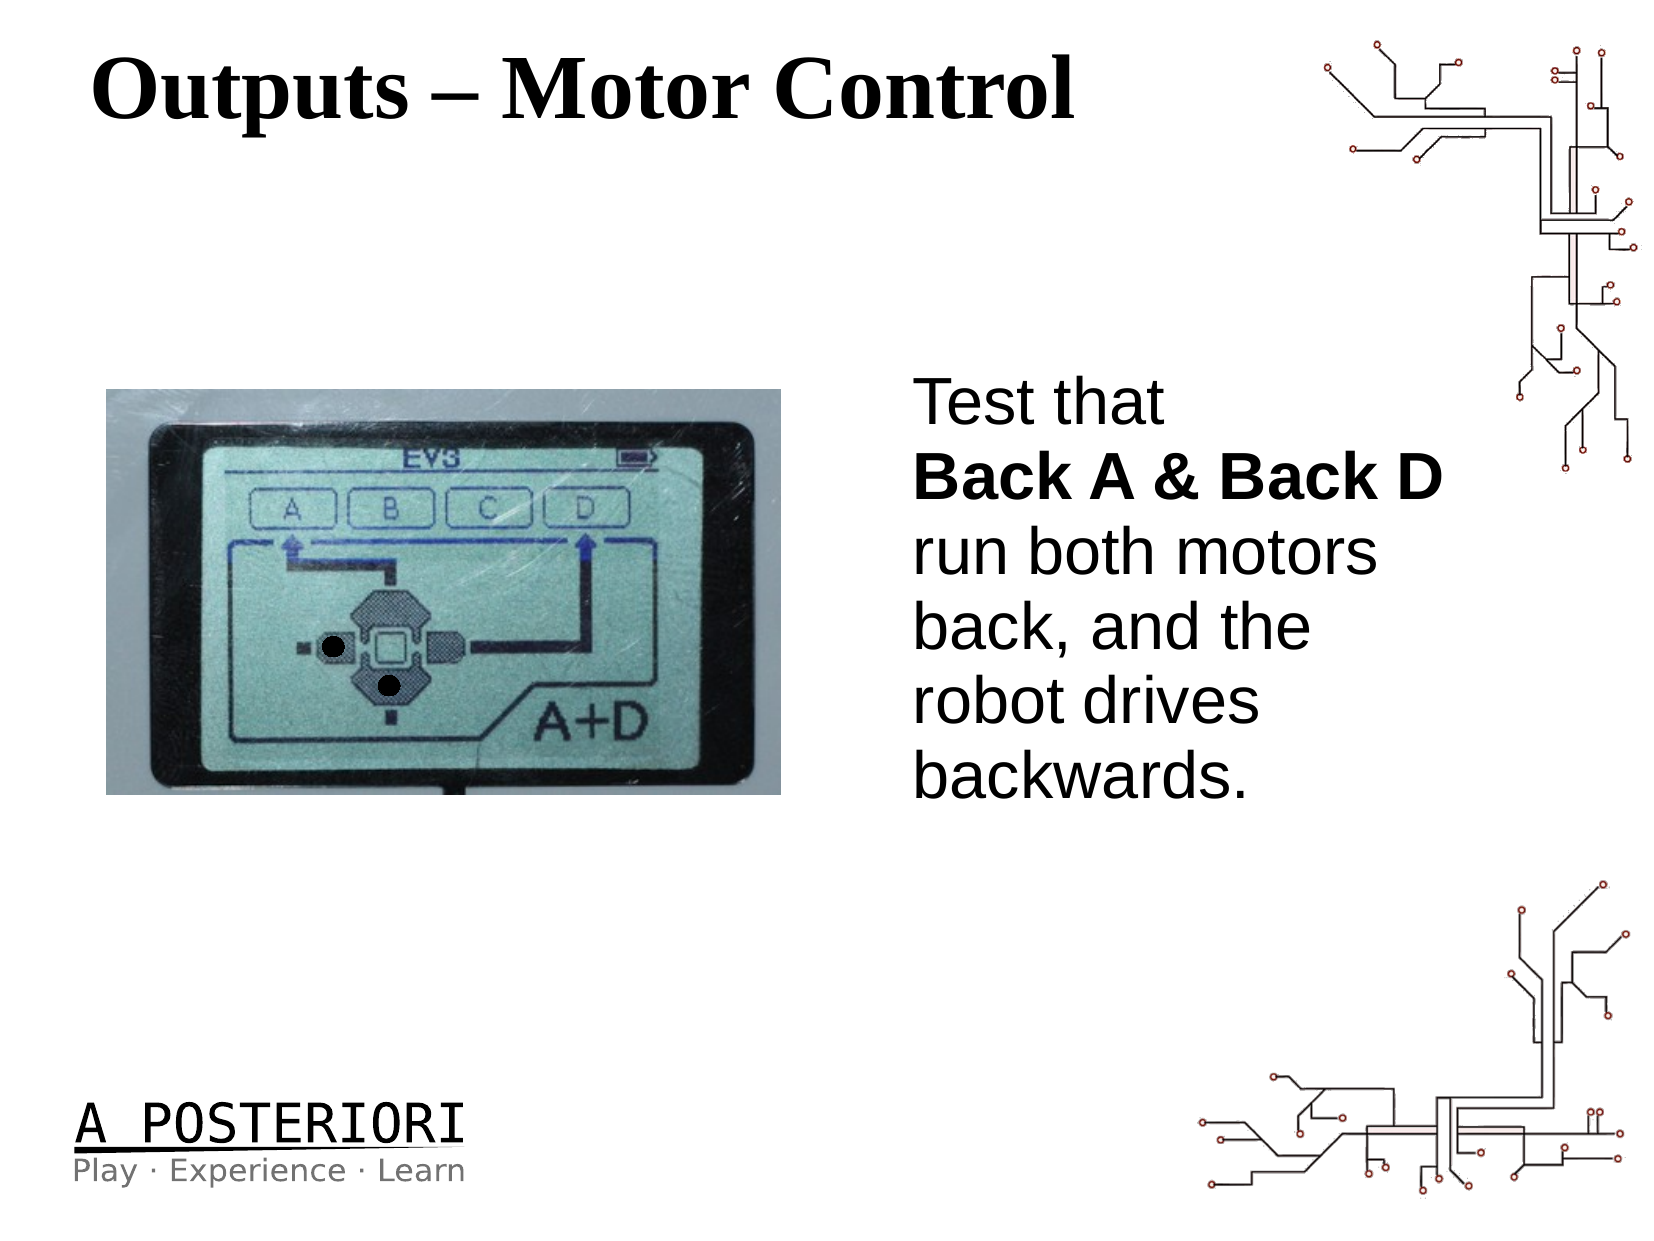

# Outputs – Motor Control
Test that
Back A & Back D
run both motors back, and the robot drives backwards.